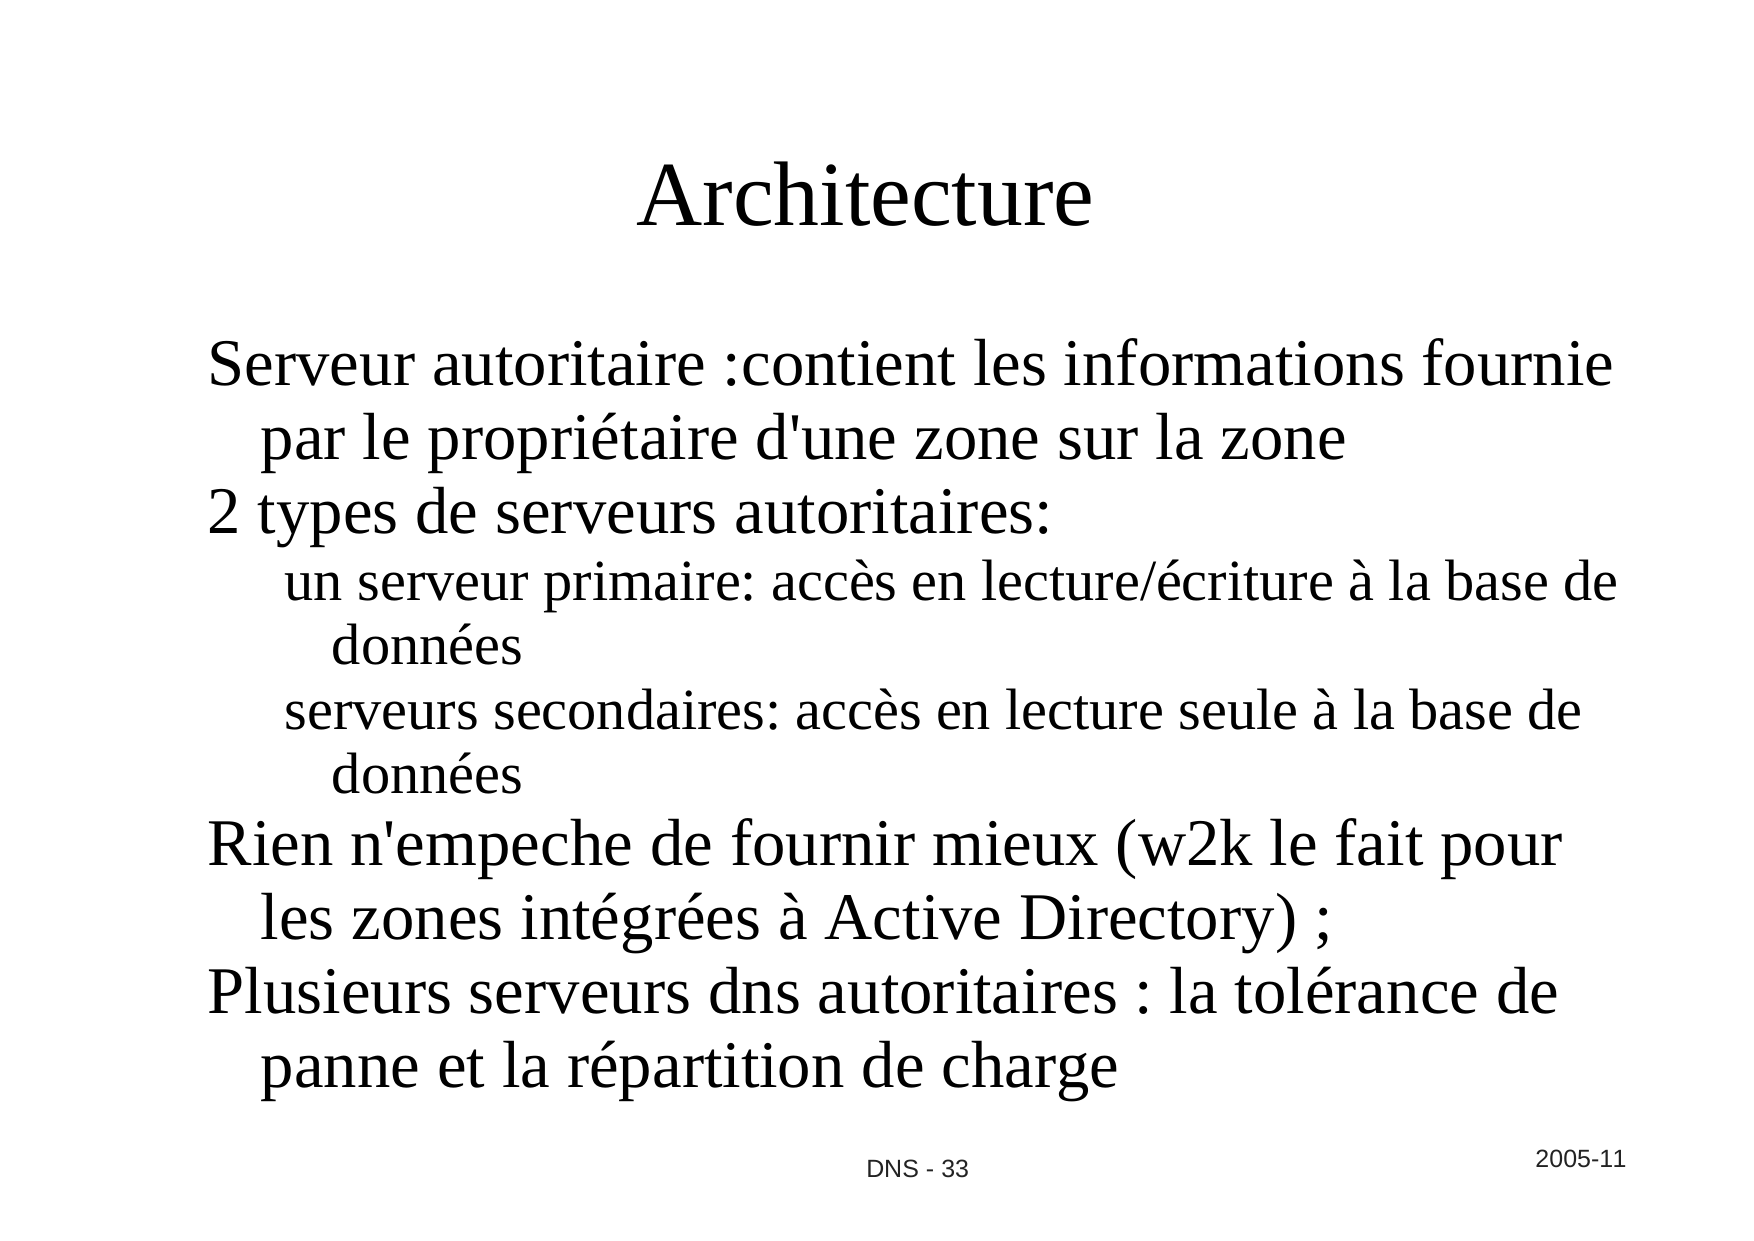

# Architecture
Serveur autoritaire :contient les informations fournie par le propriétaire d'une zone sur la zone
2 types de serveurs autoritaires:
un serveur primaire: accès en lecture/écriture à la base de données
serveurs secondaires: accès en lecture seule à la base de données
Rien n'empeche de fournir mieux (w2k le fait pour les zones intégrées à Active Directory) ;
Plusieurs serveurs dns autoritaires : la tolérance de panne et la répartition de charge